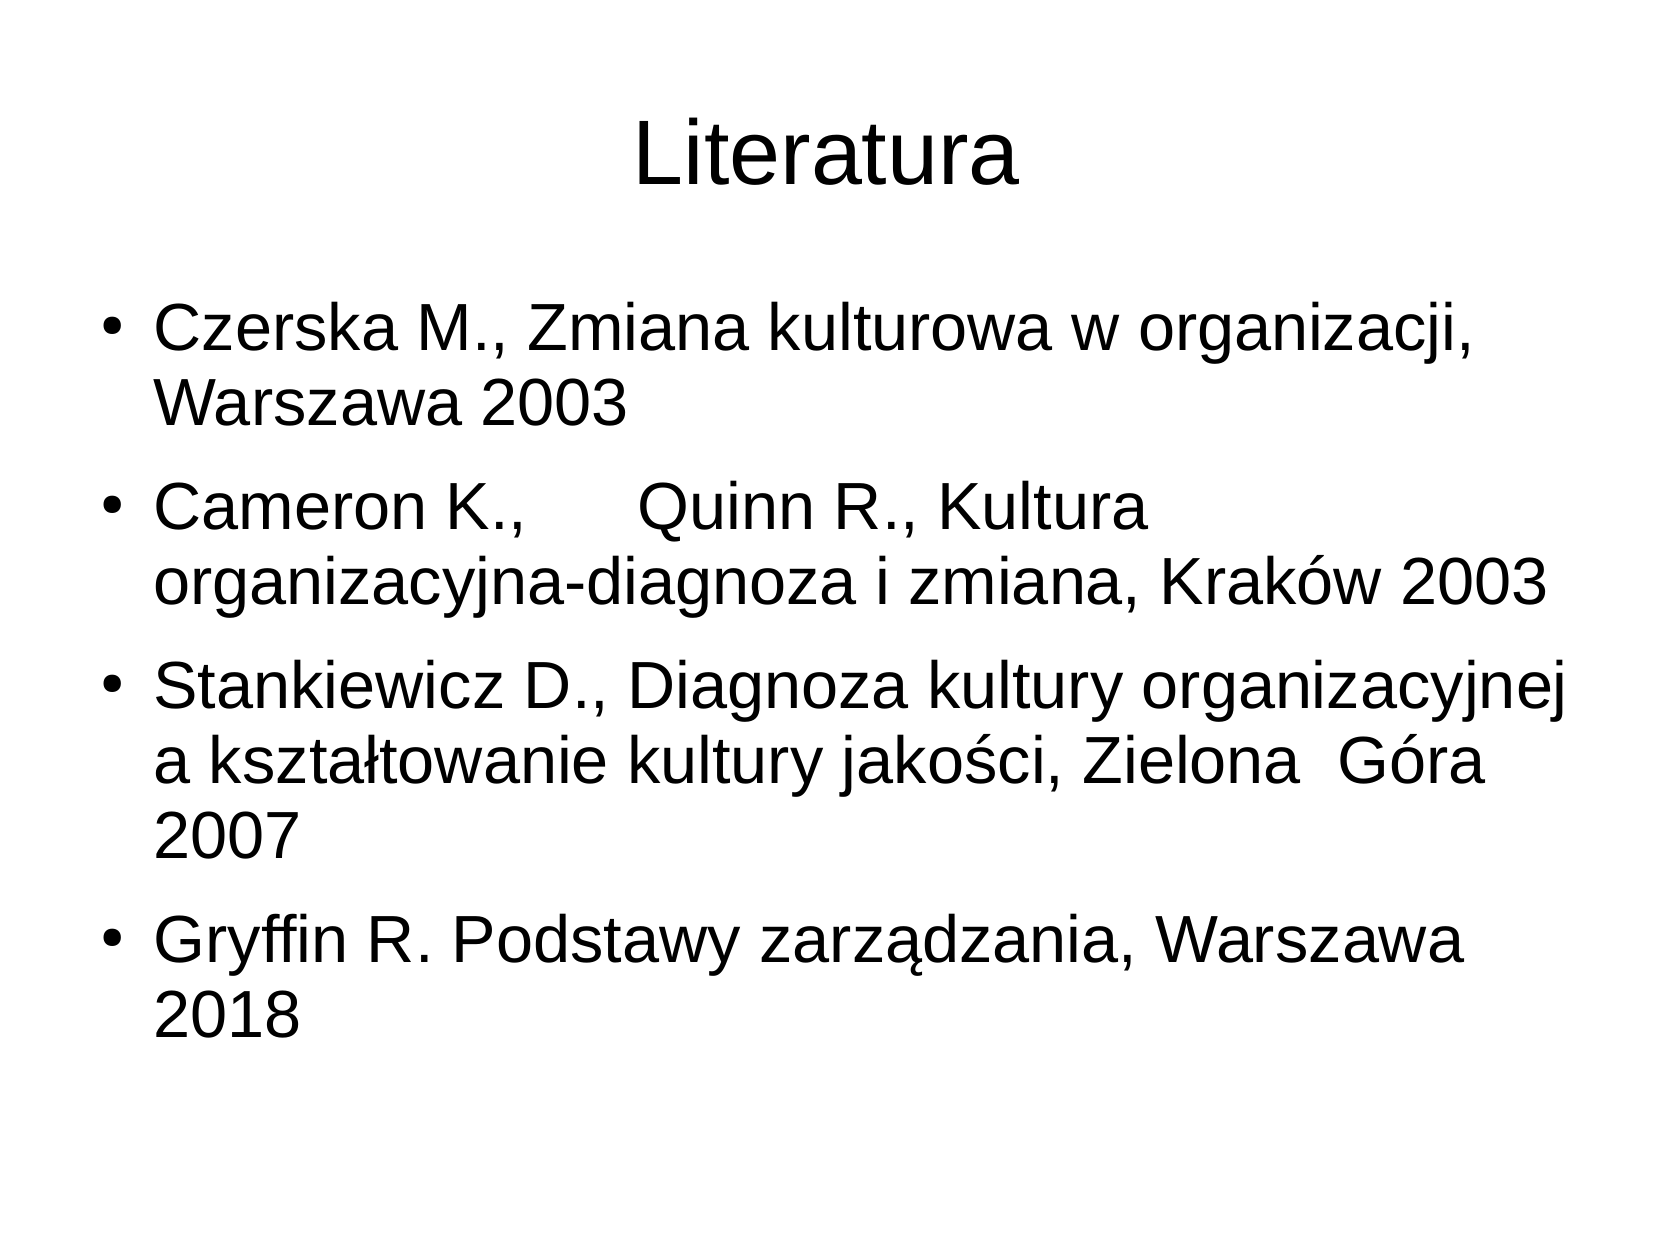

# Literatura
Czerska M., Zmiana kulturowa w organizacji, Warszawa 2003
Cameron K., Quinn R., Kultura organizacyjna-diagnoza i zmiana, Kraków 2003
Stankiewicz D., Diagnoza kultury organizacyjnej a kształtowanie kultury jakości, Zielona Góra 2007
Gryffin R. Podstawy zarządzania, Warszawa 2018